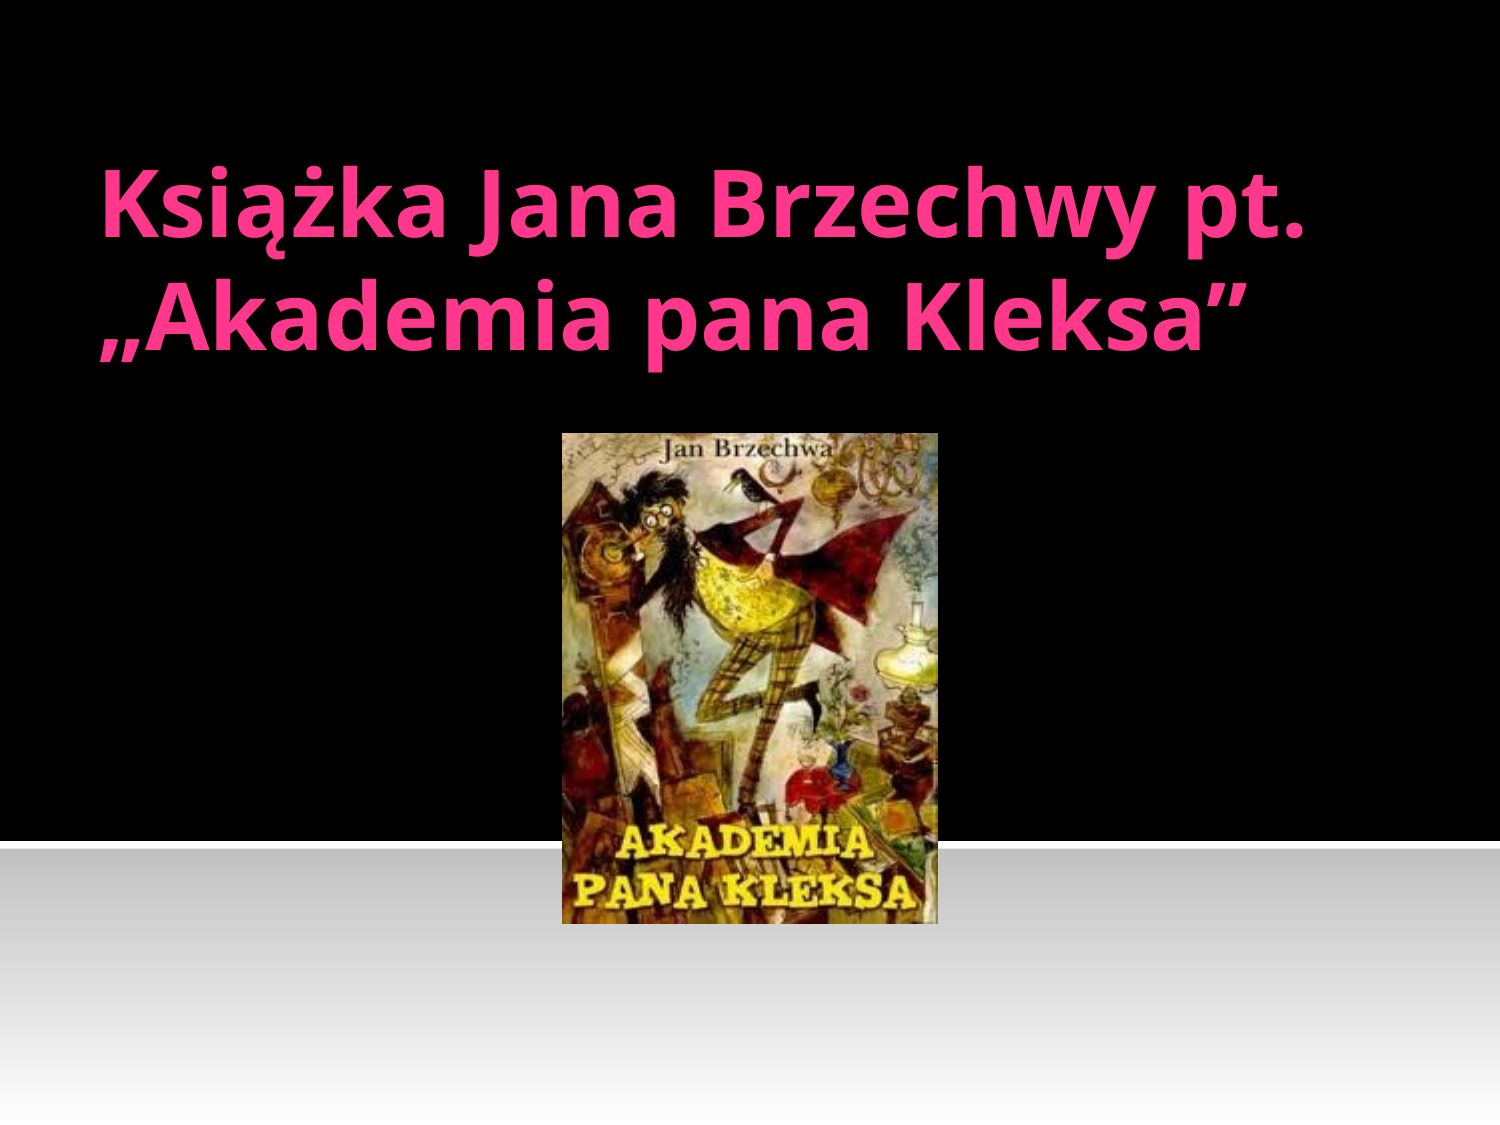

# Książka Jana Brzechwy pt. „Akademia pana Kleksa”
Karolina Radtke VI c